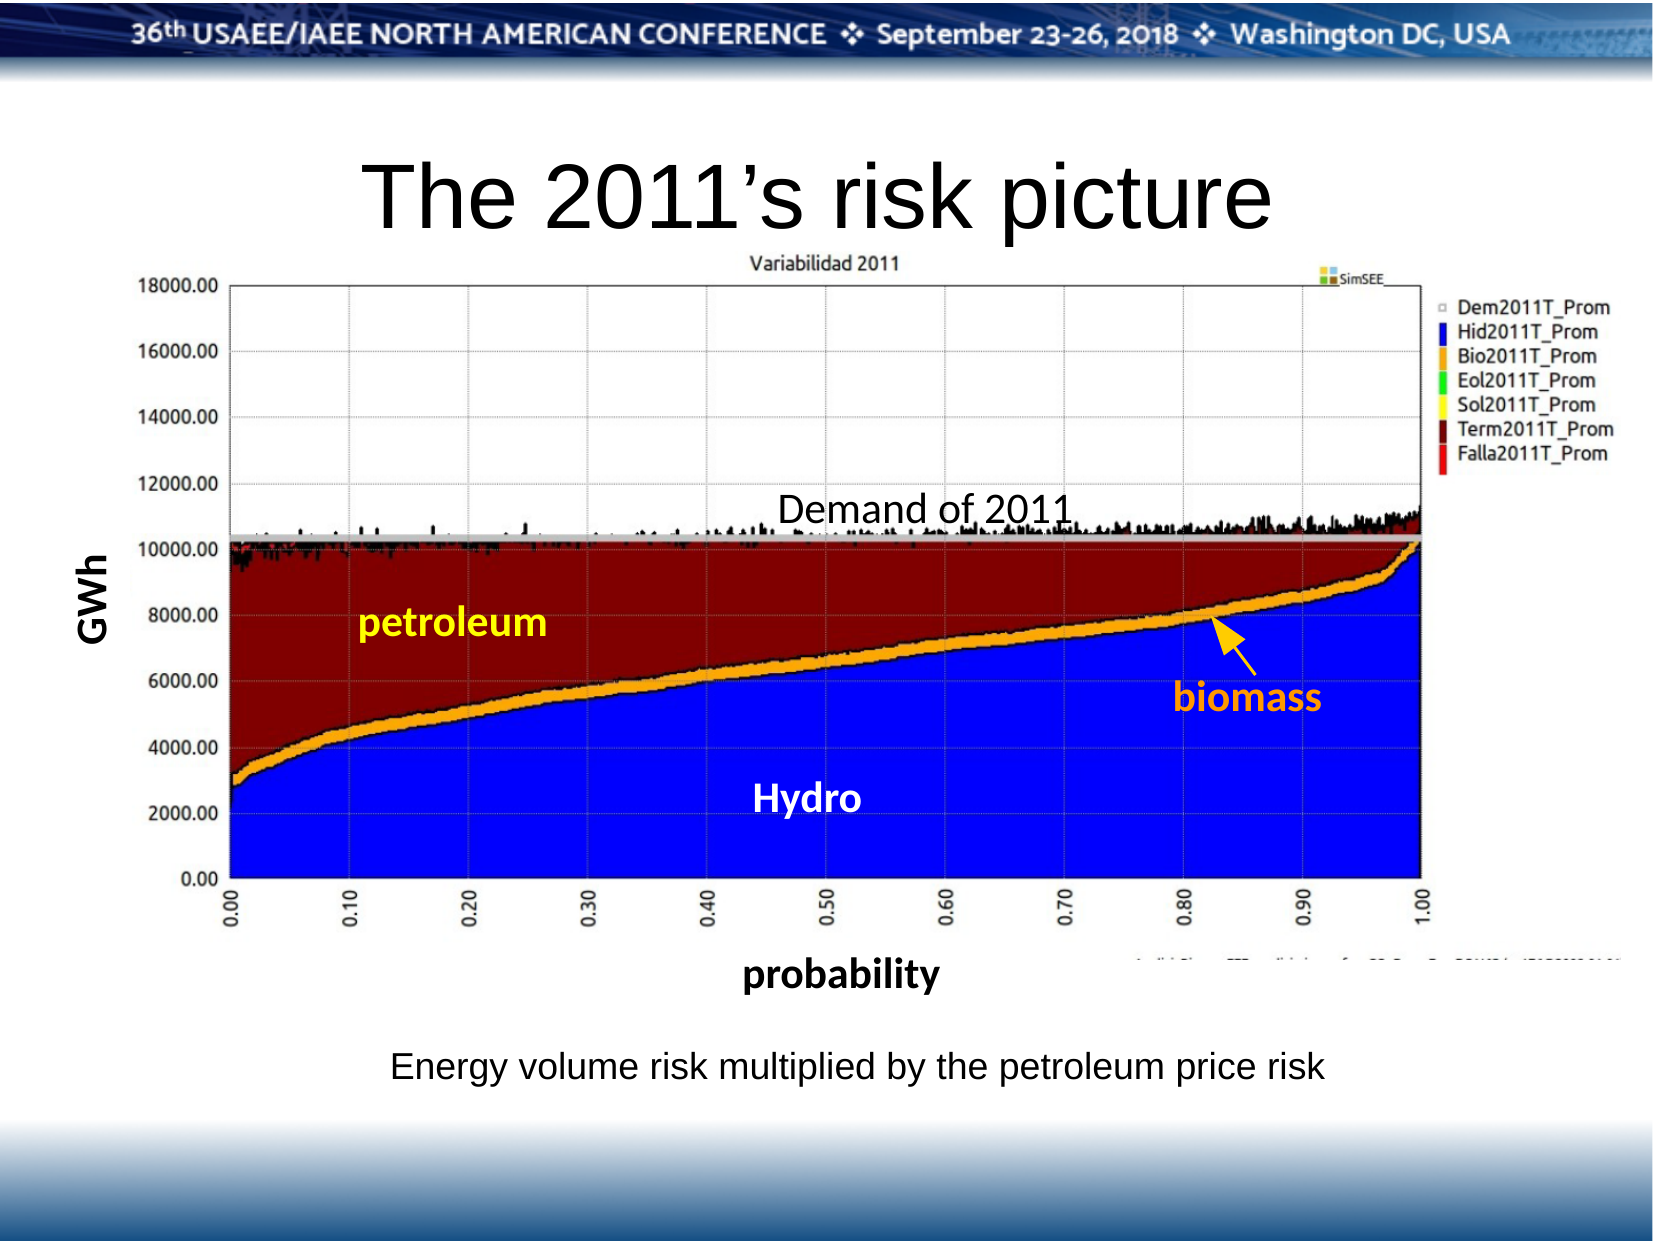

# The 2011’s risk picture
Energy volume risk multiplied by the petroleum price risk